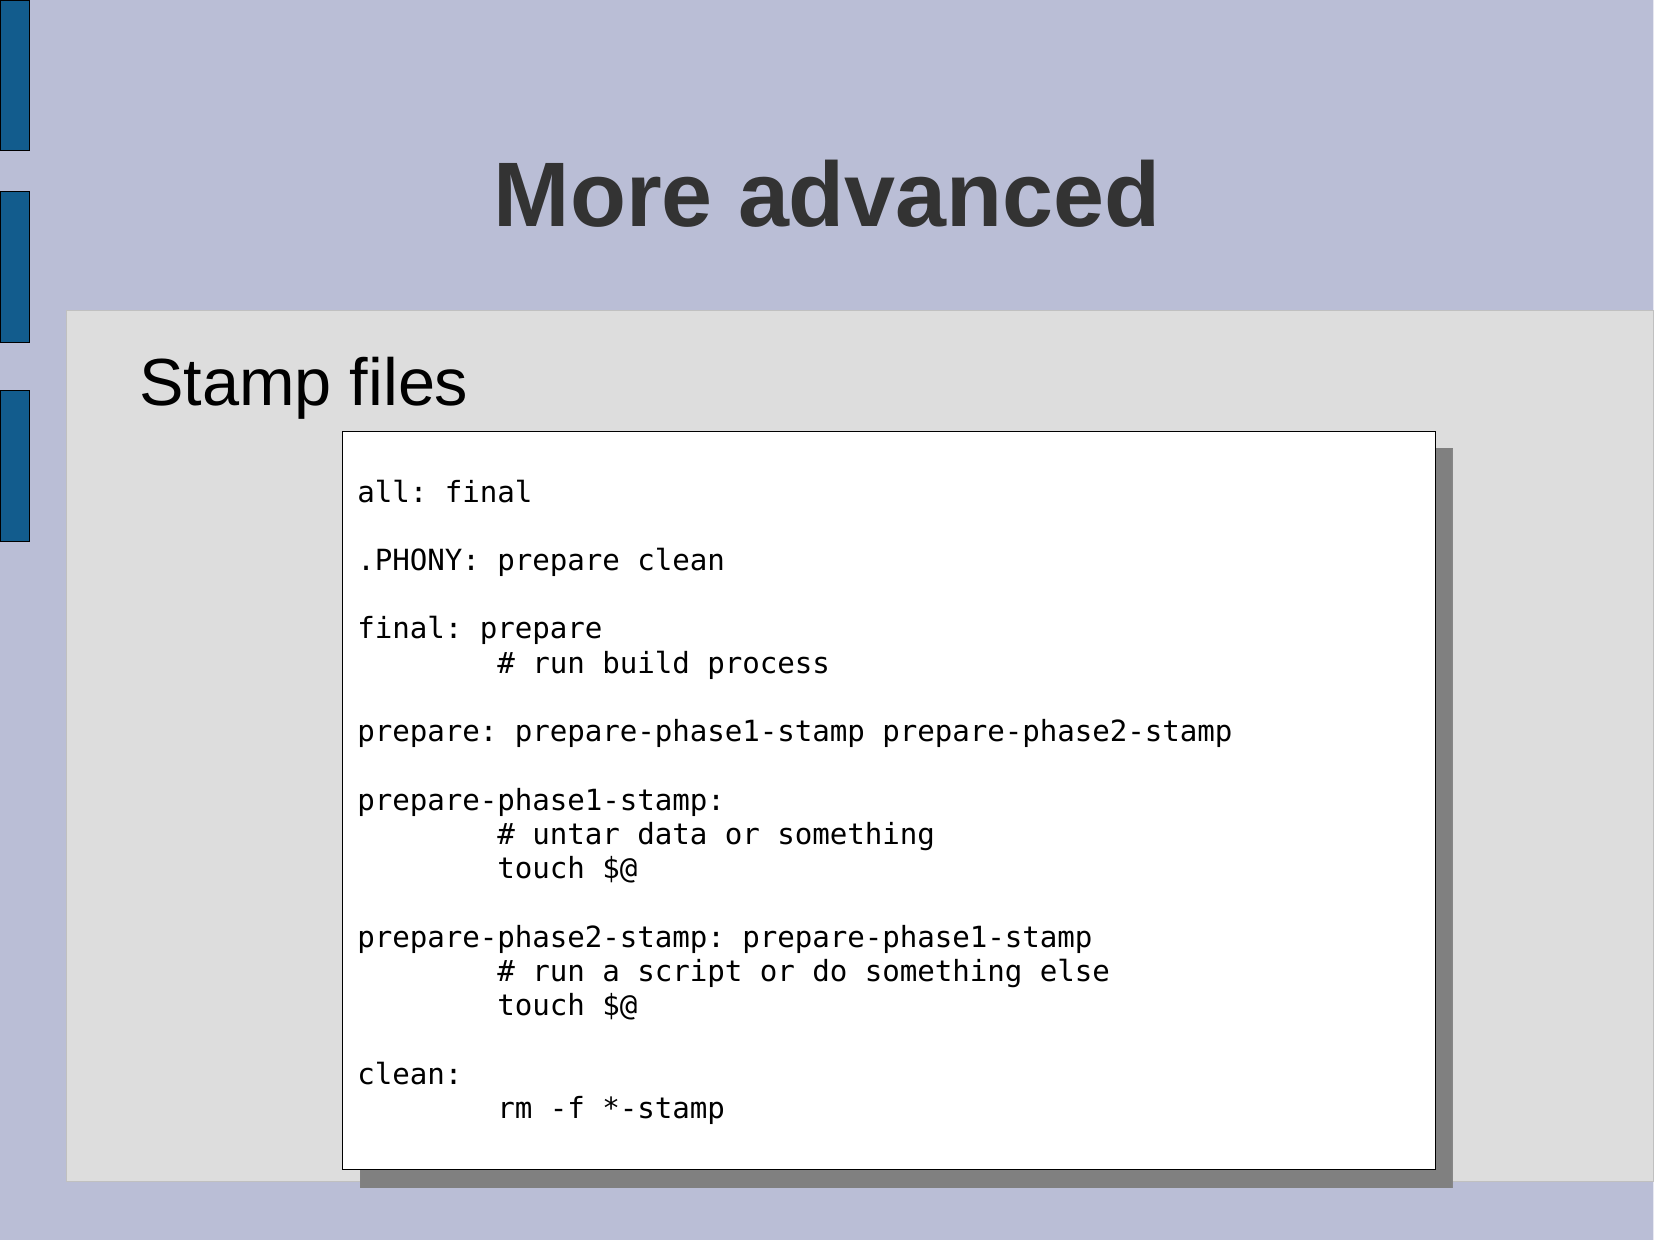

# More advanced
Stamp files
all: final
.PHONY: prepare clean
final: prepare
 # run build process
prepare: prepare-phase1-stamp prepare-phase2-stamp
prepare-phase1-stamp:
 # untar data or something
 touch $@
prepare-phase2-stamp: prepare-phase1-stamp
 # run a script or do something else
 touch $@
clean:
 rm -f *-stamp